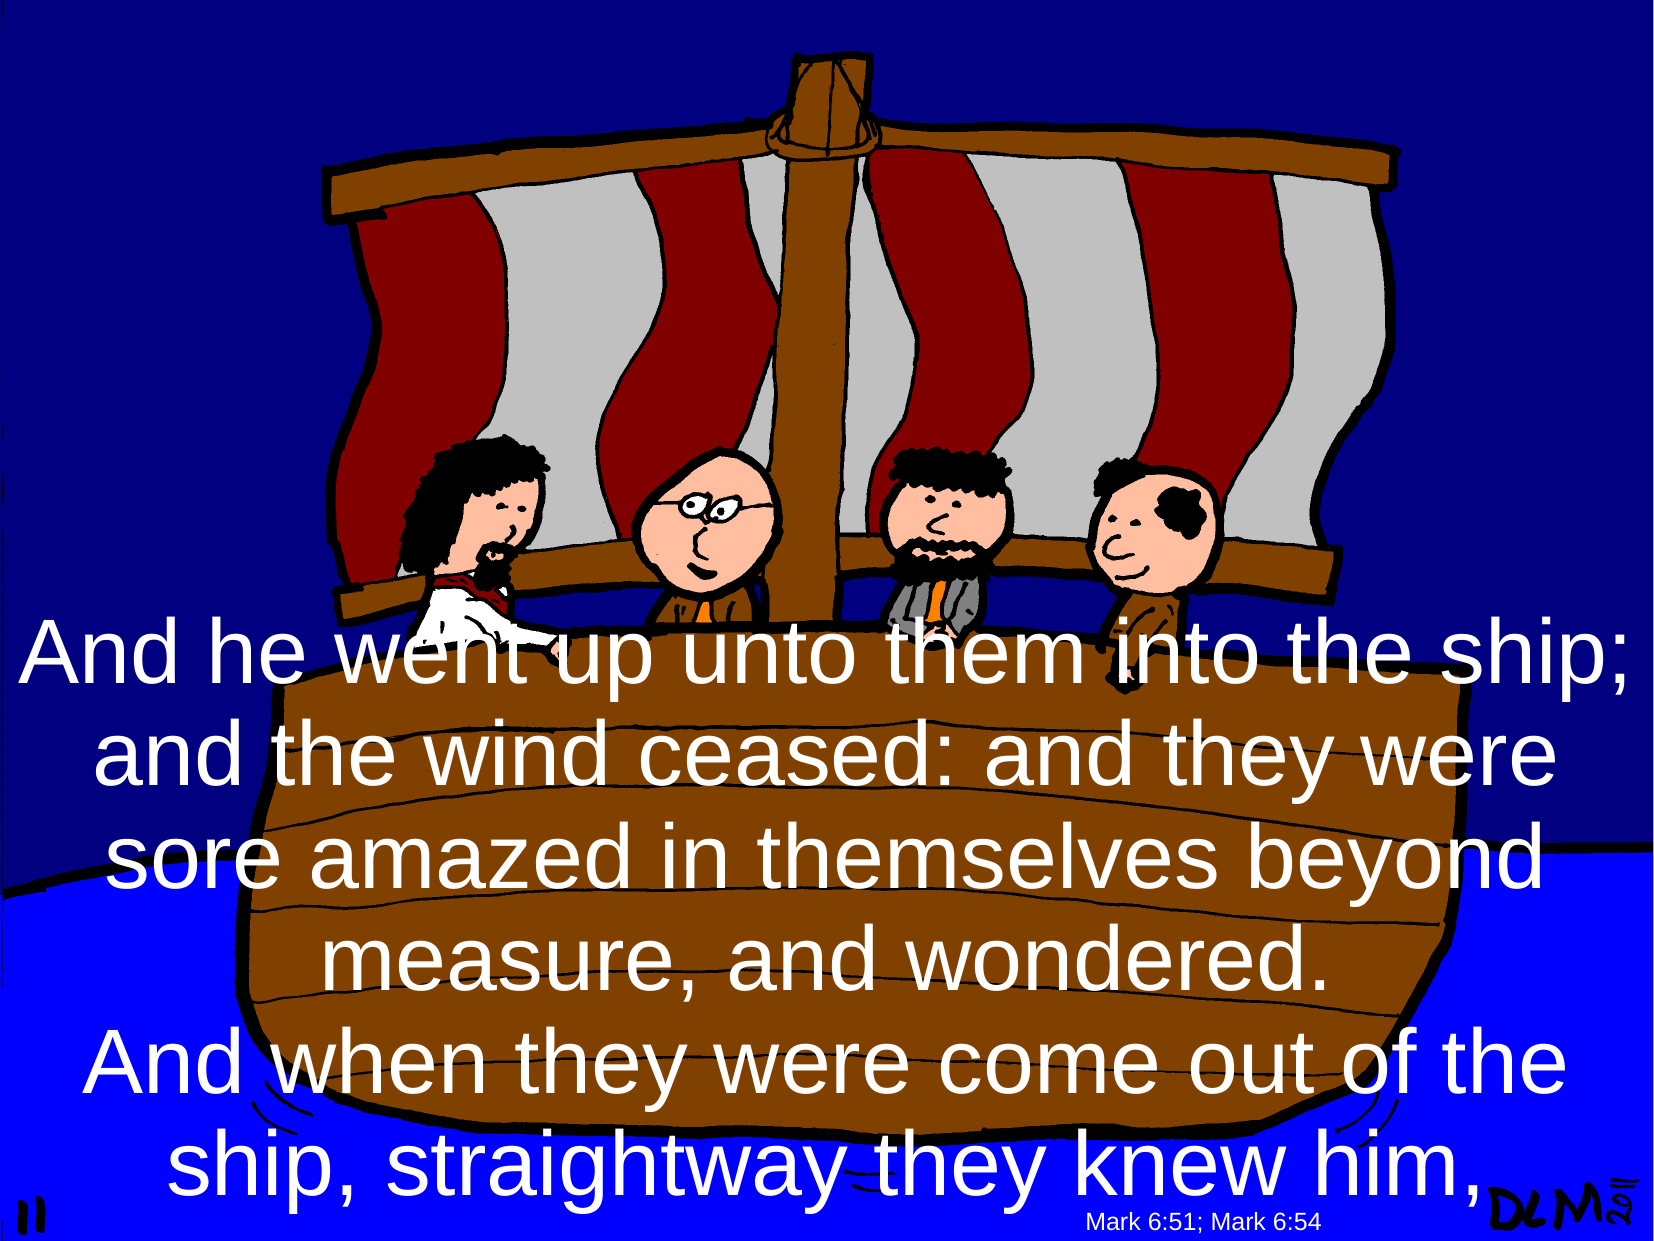

# And he went up unto them into the ship; and the wind ceased: and they were sore amazed in themselves beyond measure, and wondered. And when they were come out of the ship, straightway they knew him,
Mark 6:51; Mark 6:54